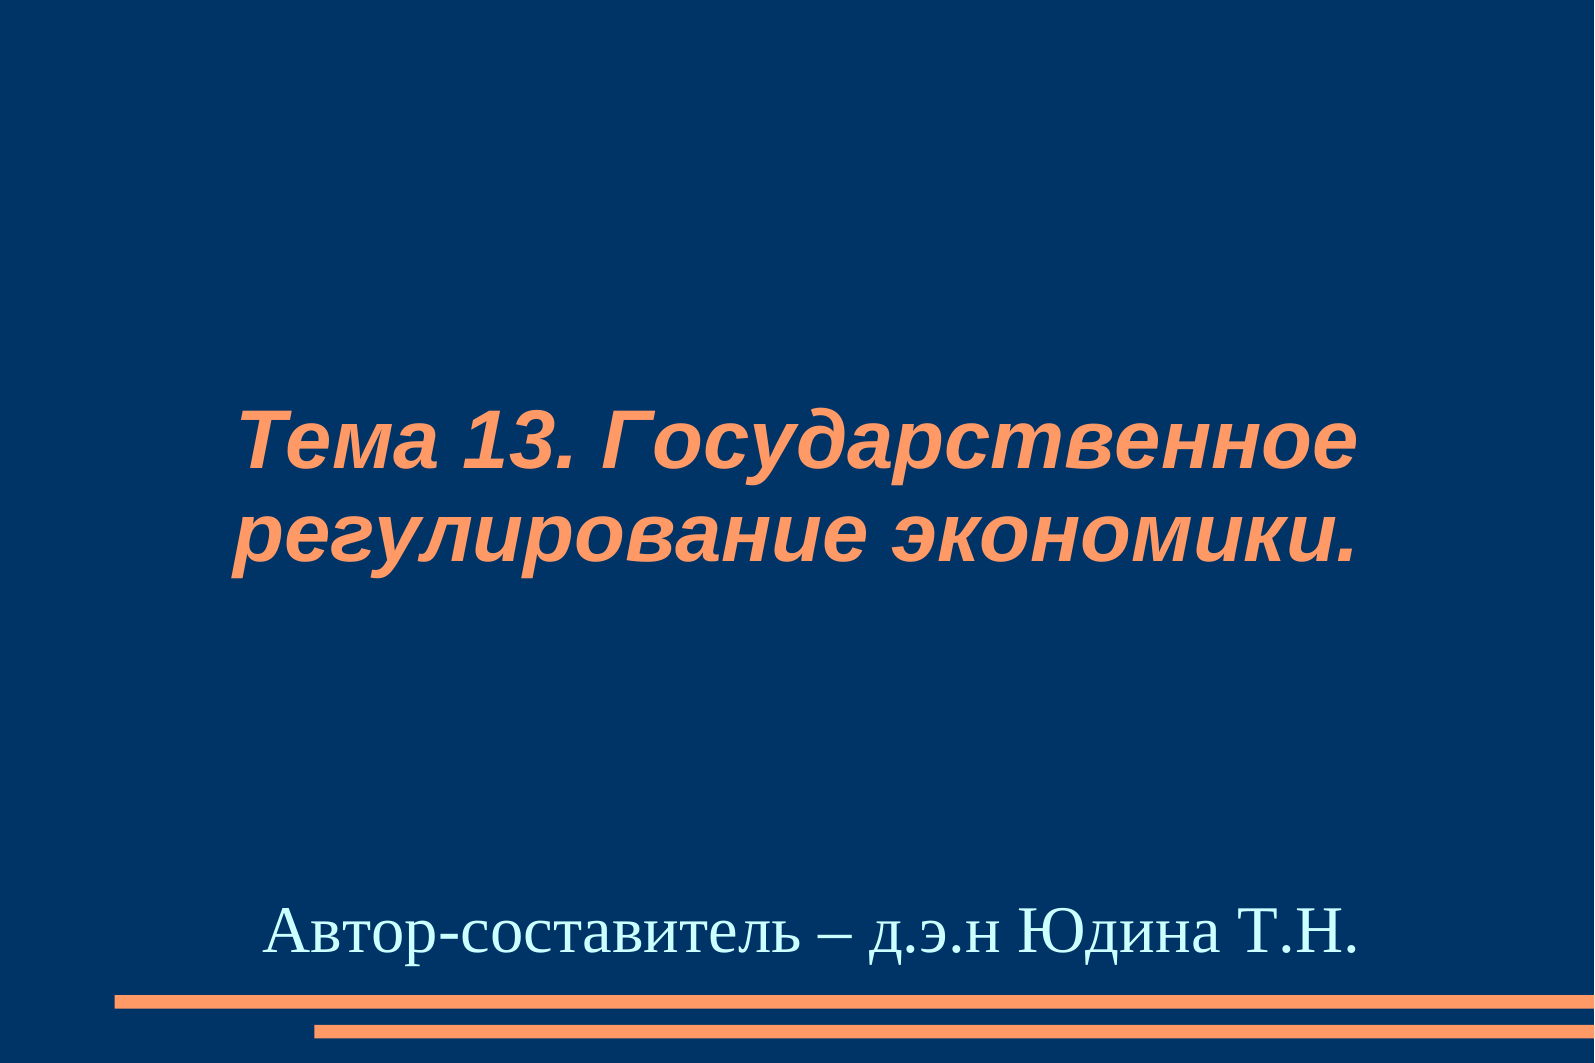

# Тема 13. Государственное регулирование экономики.
Автор-составитель – д.э.н Юдина Т.Н.